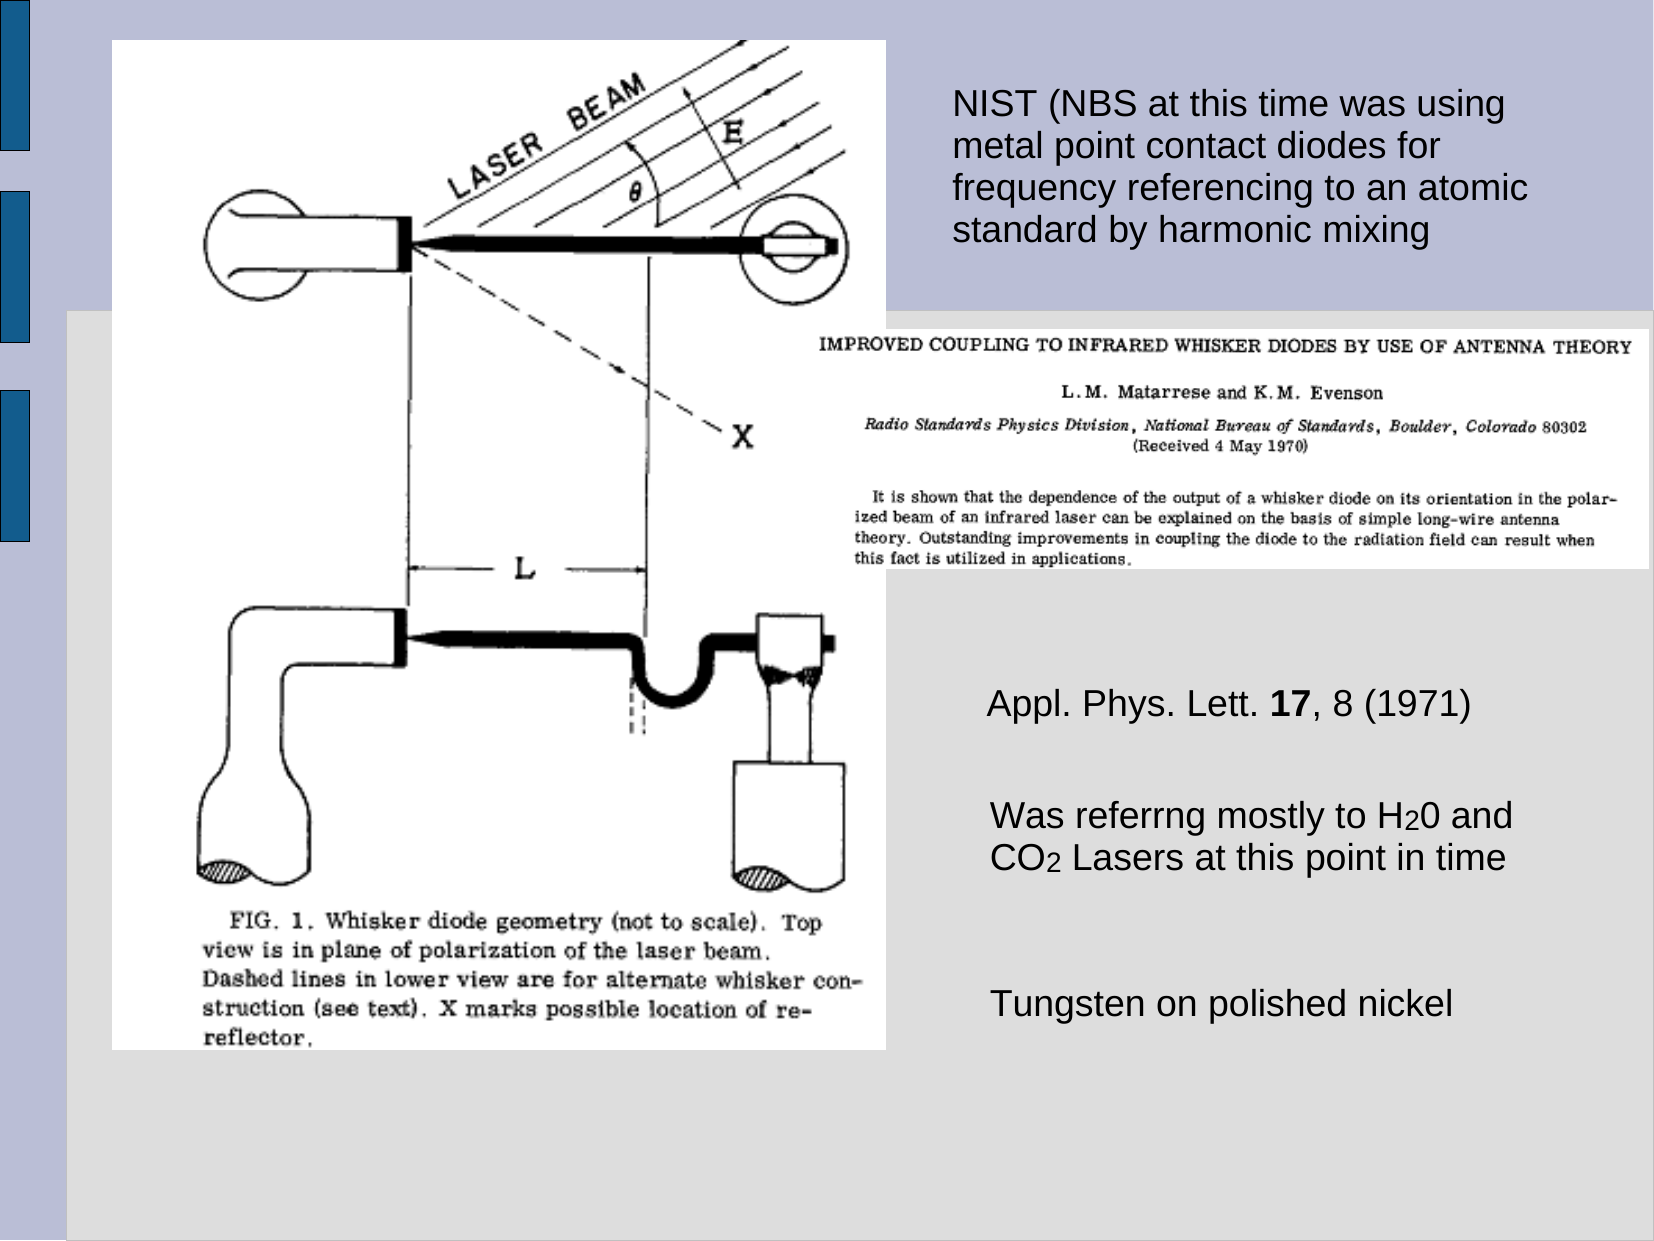

NIST (NBS at this time was using
metal point contact diodes for
frequency referencing to an atomic
standard by harmonic mixing
Appl. Phys. Lett. 17, 8 (1971)
Was referrng mostly to H20 and
CO2 Lasers at this point in time
Tungsten on polished nickel